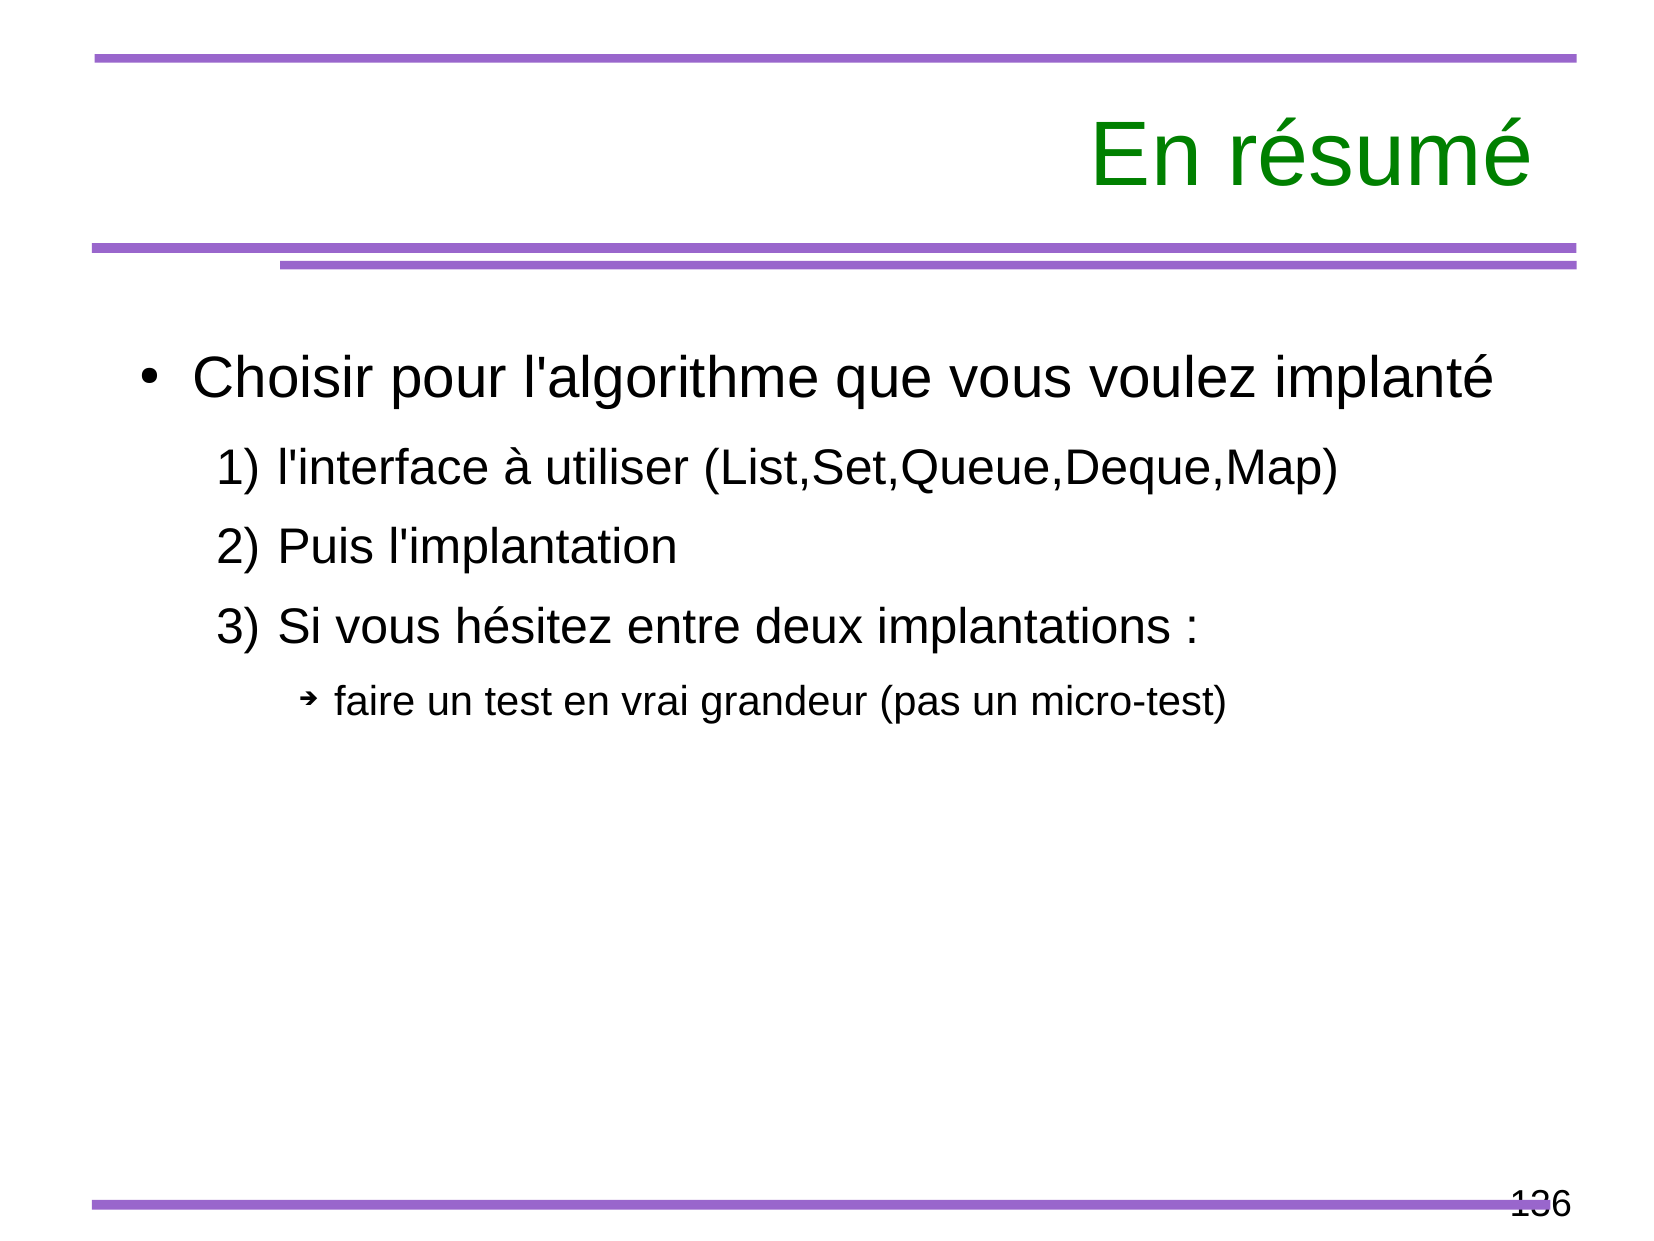

# En résumé
Choisir pour l'algorithme que vous voulez implanté
 l'interface à utiliser (List,Set,Queue,Deque,Map)
 Puis l'implantation
 Si vous hésitez entre deux implantations :
faire un test en vrai grandeur (pas un micro-test)